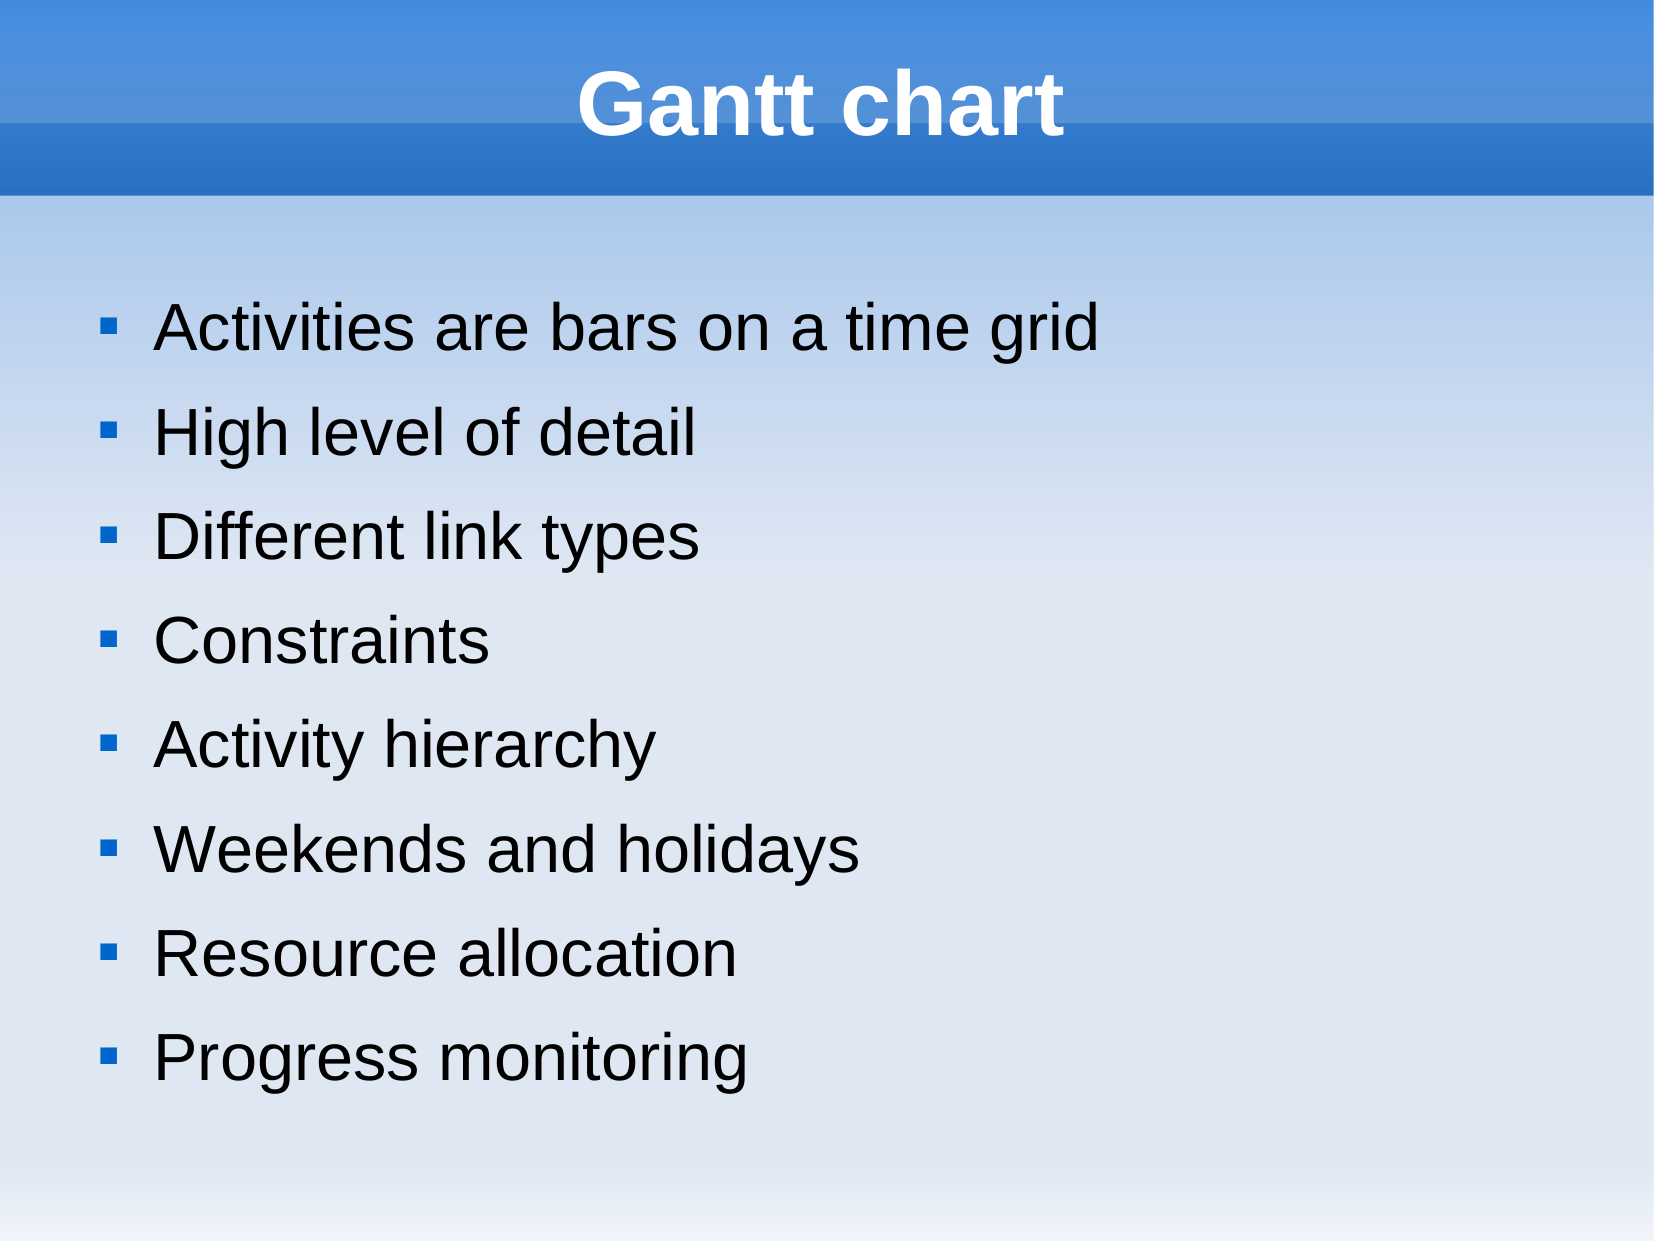

# Gantt chart
Activities are bars on a time grid
High level of detail
Different link types
Constraints
Activity hierarchy
Weekends and holidays
Resource allocation
Progress monitoring